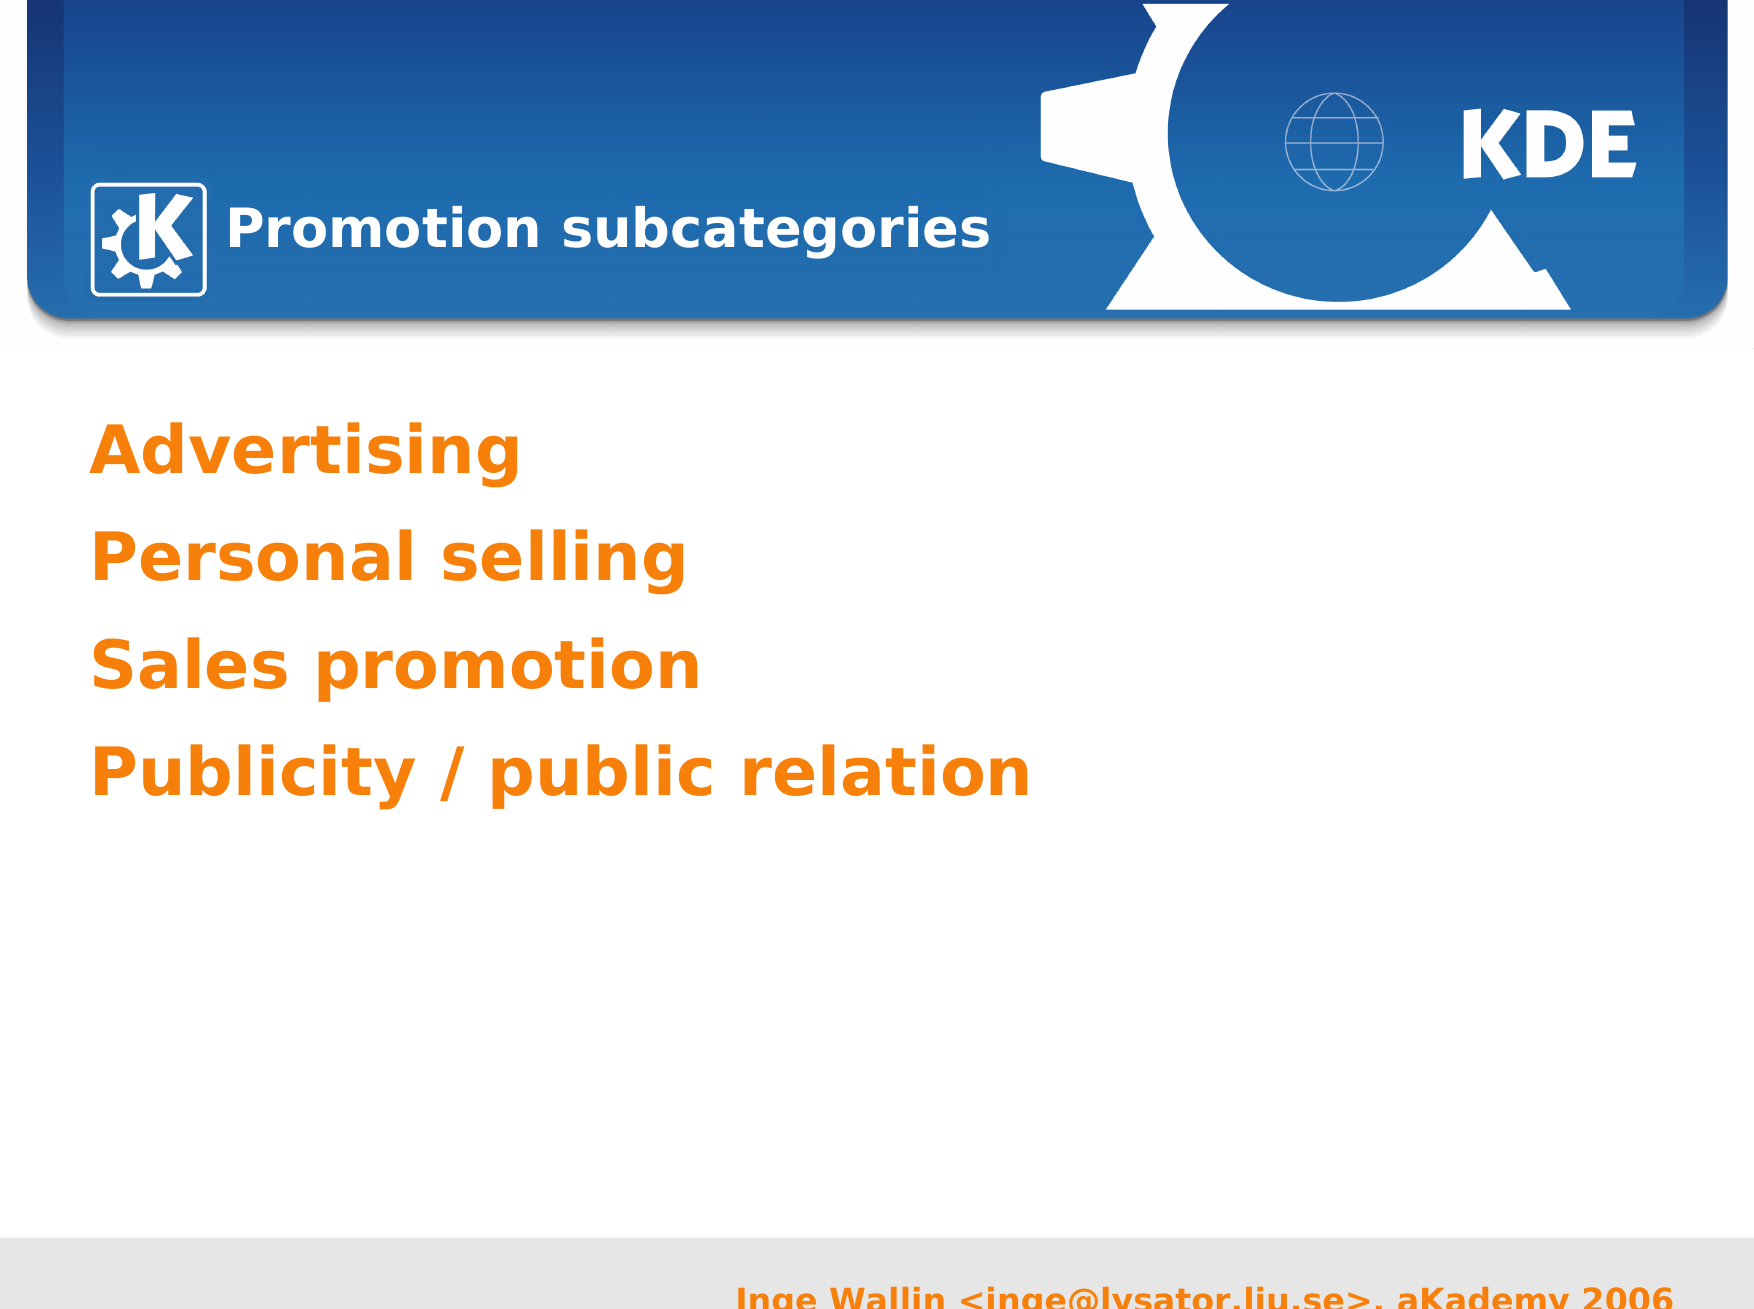

# Promotion subcategories
Advertising
Personal selling
Sales promotion
Publicity / public relation